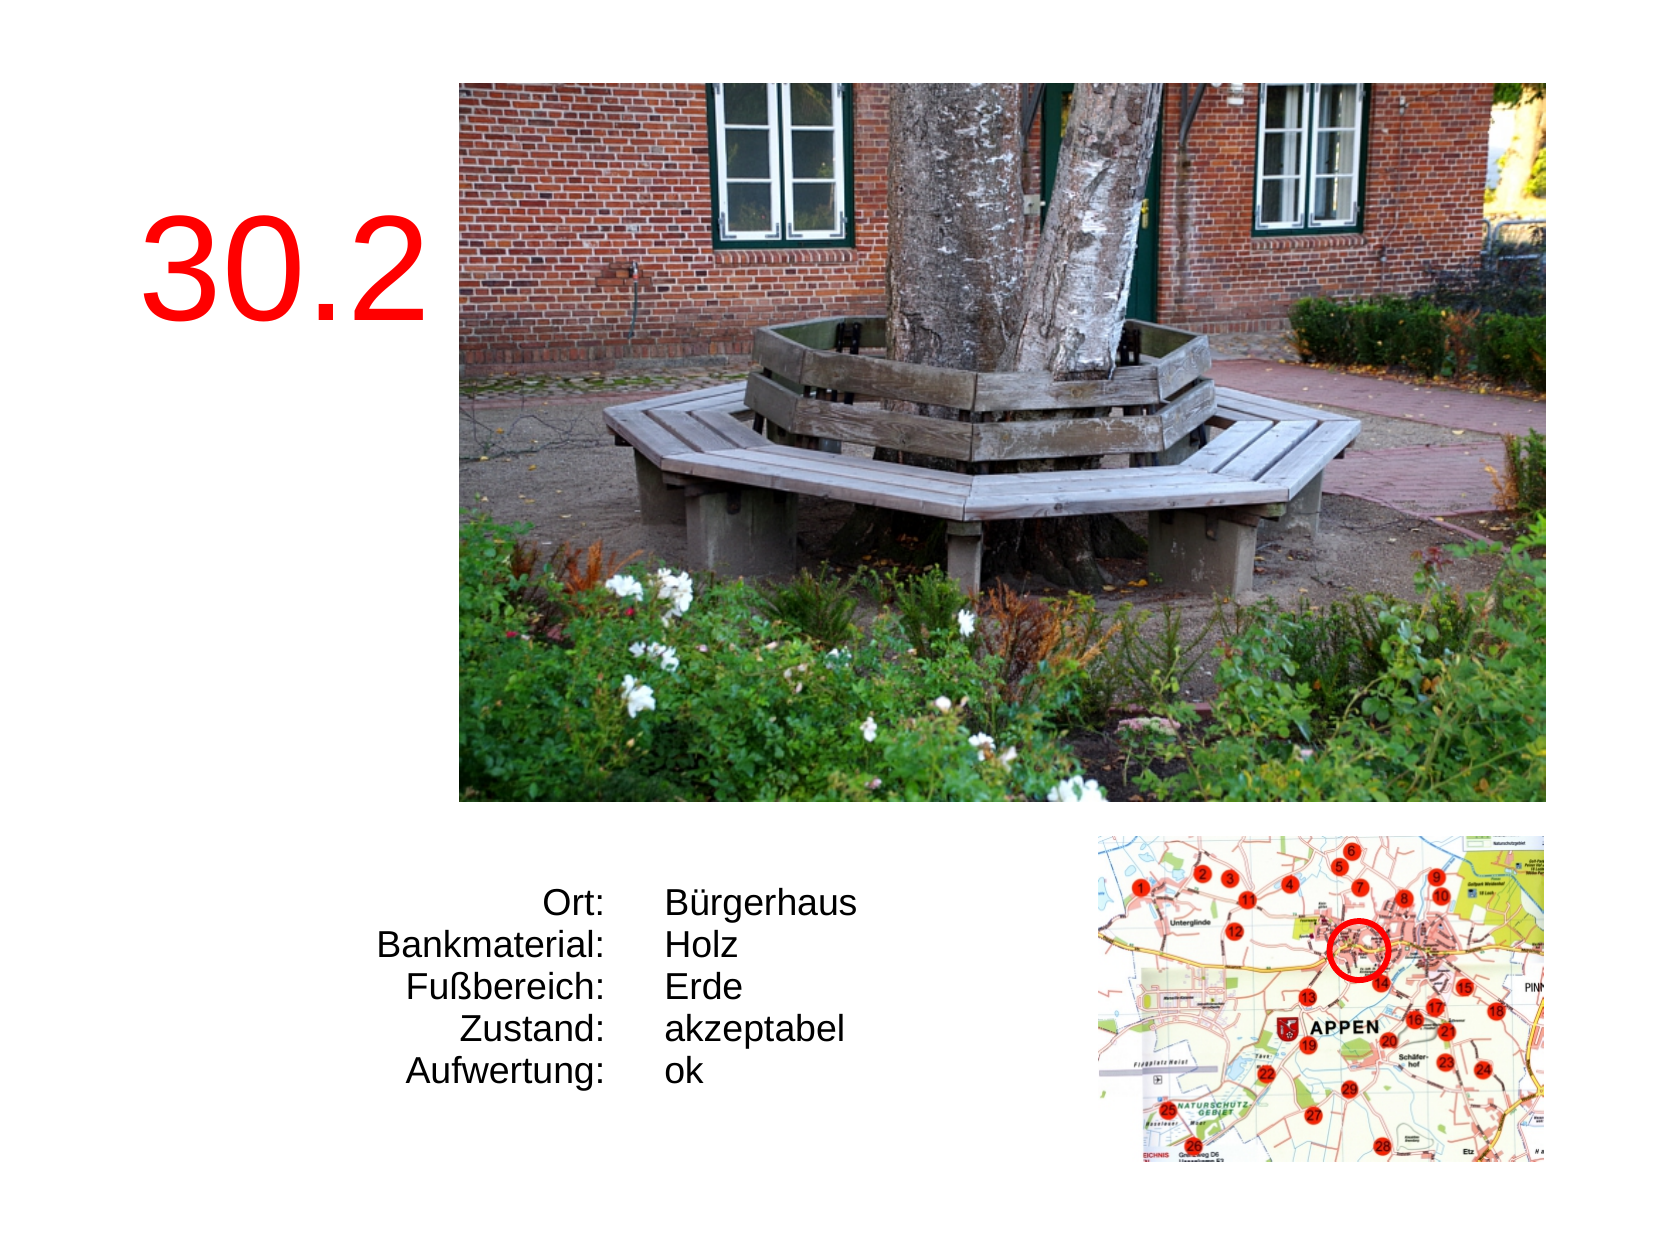

30.2
IMGP7854rBH2.jpg
	Ort:		Bürgerhaus
	Bankmaterial:		Holz
	Fußbereich:		Erde
	Zustand:		akzeptabel
	Aufwertung:		ok